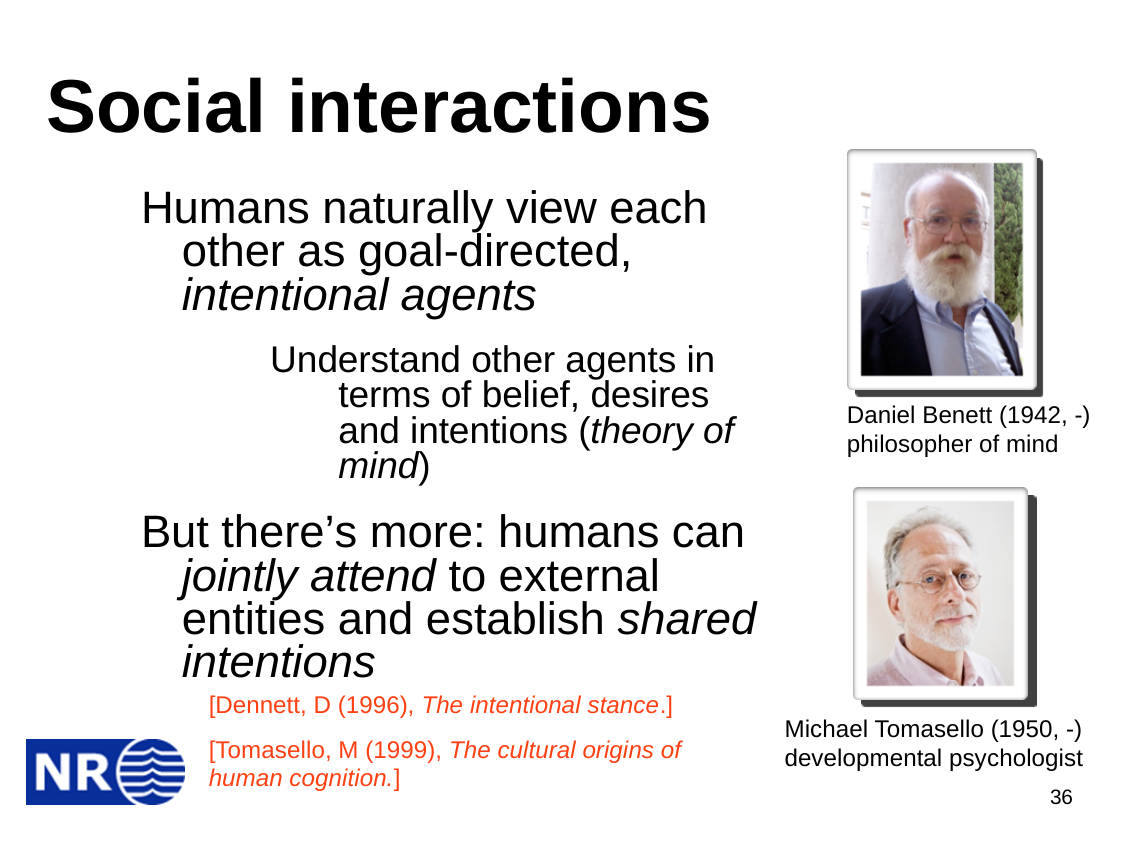

# Social interactions
Humans naturally view each other as goal-directed, intentional agents
Understand other agents in terms of belief, desires and intentions (theory of mind)
But there’s more: humans can jointly attend to external entities and establish shared intentions
Daniel Benett (1942, -)
philosopher of mind
[Dennett, D (1996), The intentional stance.]
Michael Tomasello (1950, -)
developmental psychologist
[Tomasello, M (1999), The cultural origins of human cognition.]
35